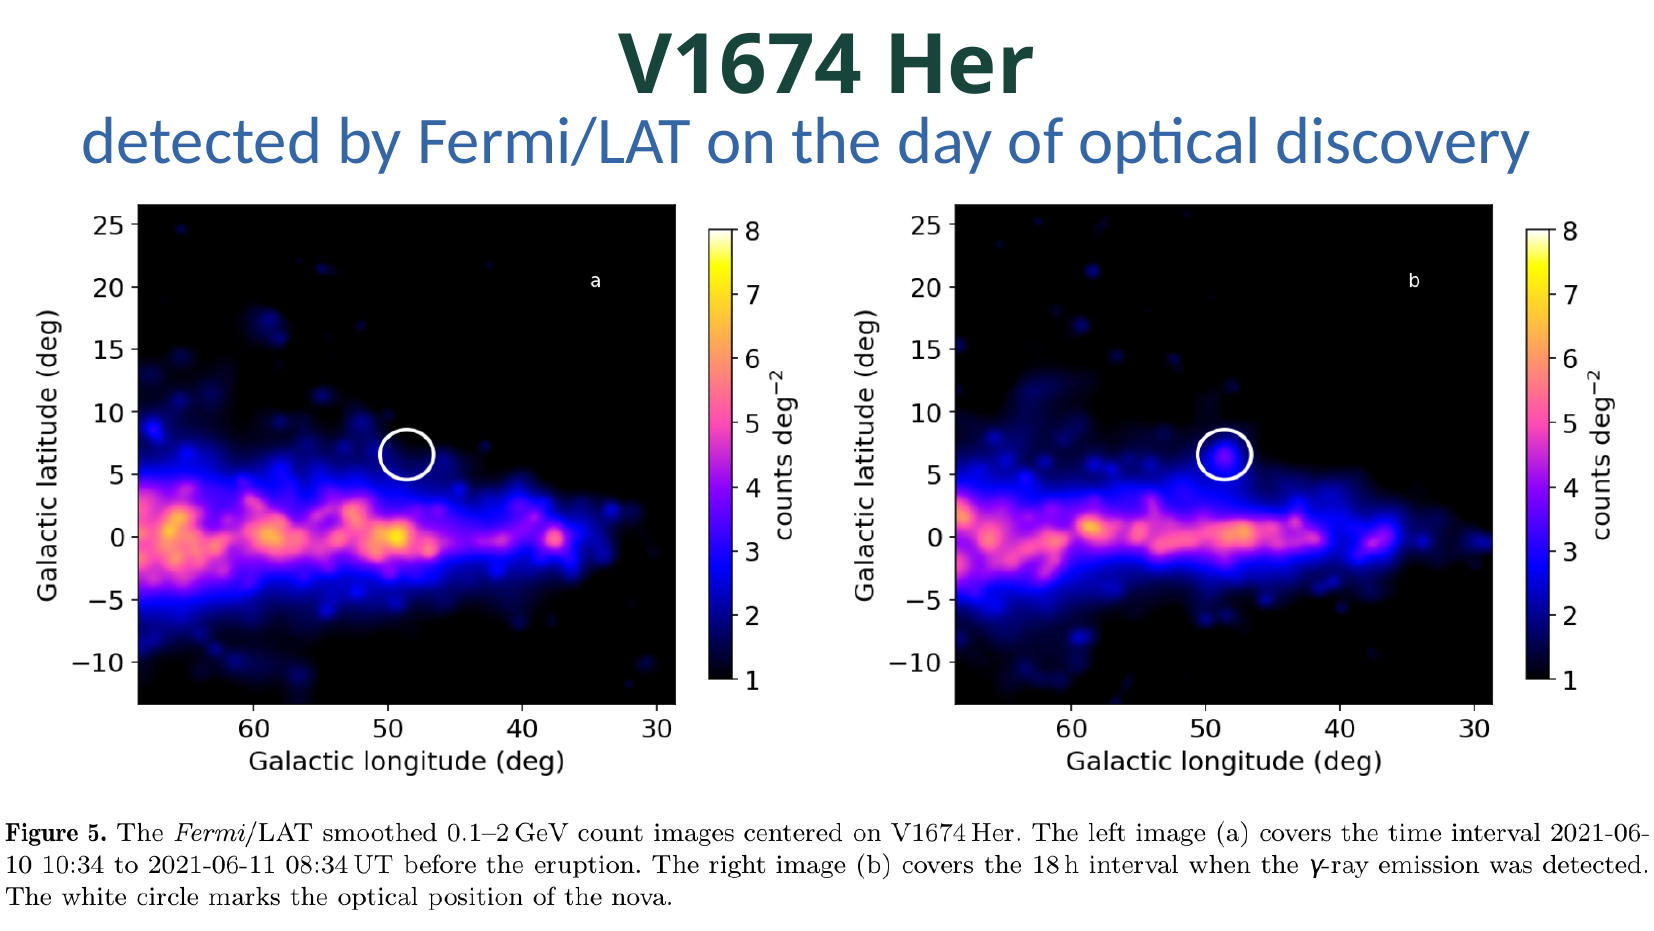

# V1674 Her
detected by Fermi/LAT on the day of optical discovery